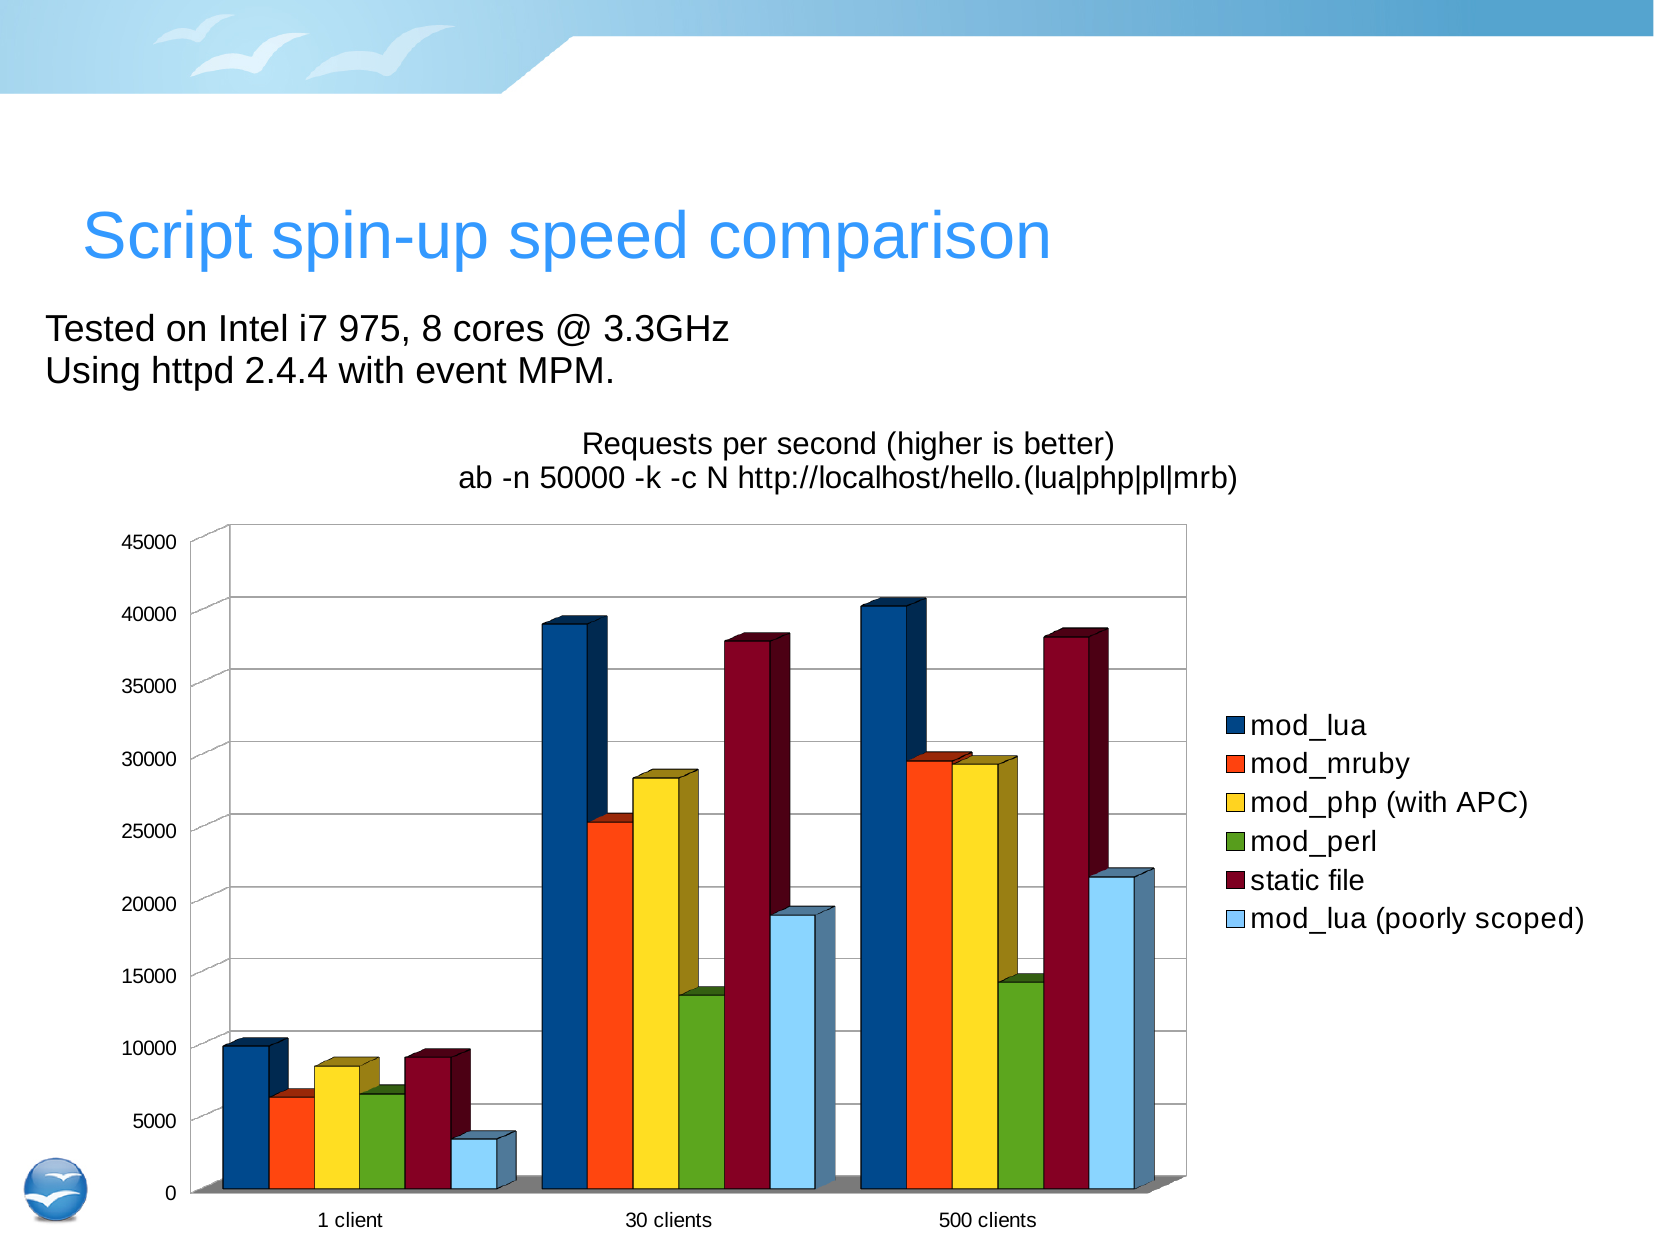

# Script spin-up speed comparison
Tested on Intel i7 975, 8 cores @ 3.3GHz
Using httpd 2.4.4 with event MPM.
[unsupported chart]
37